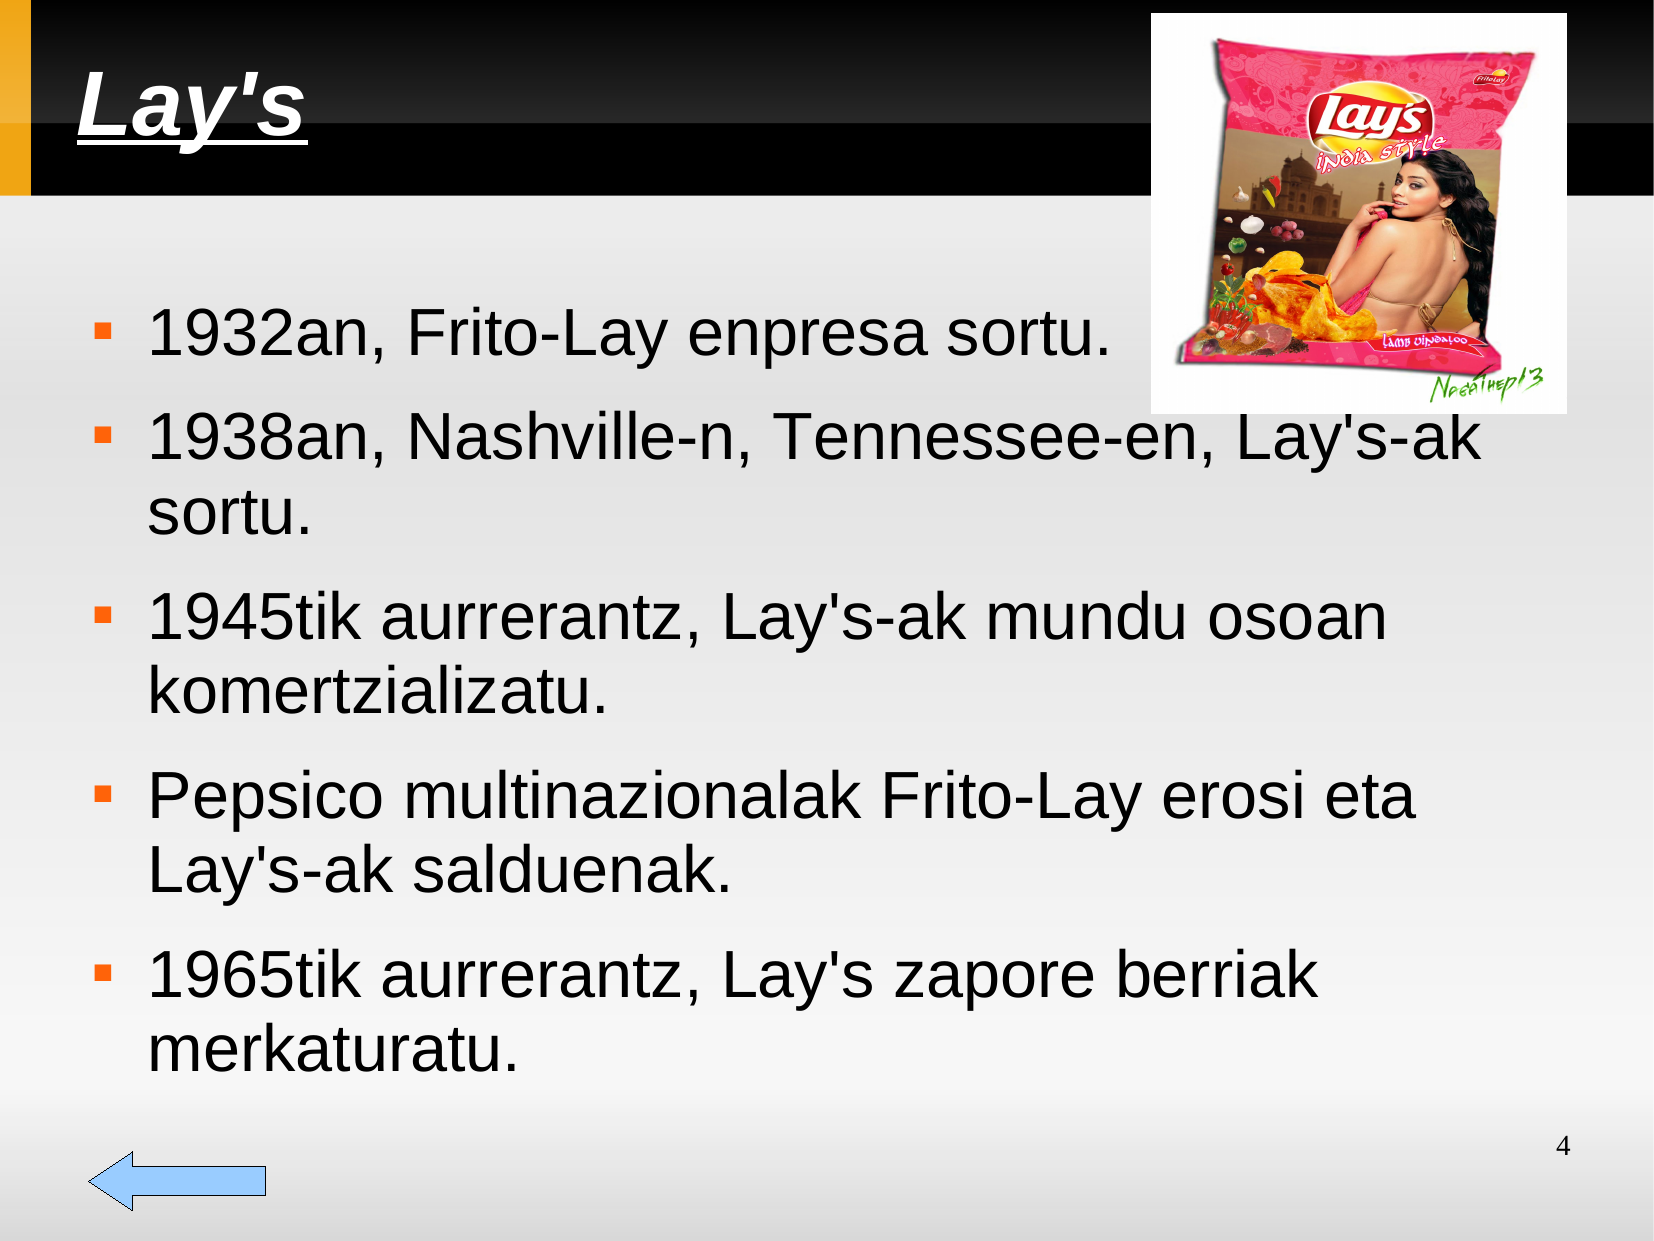

# Lay's
1932an, Frito-Lay enpresa sortu.
1938an, Nashville-n, Tennessee-en, Lay's-ak sortu.
1945tik aurrerantz, Lay's-ak mundu osoan komertzializatu.
Pepsico multinazionalak Frito-Lay erosi eta Lay's-ak salduenak.
1965tik aurrerantz, Lay's zapore berriak merkaturatu.
4